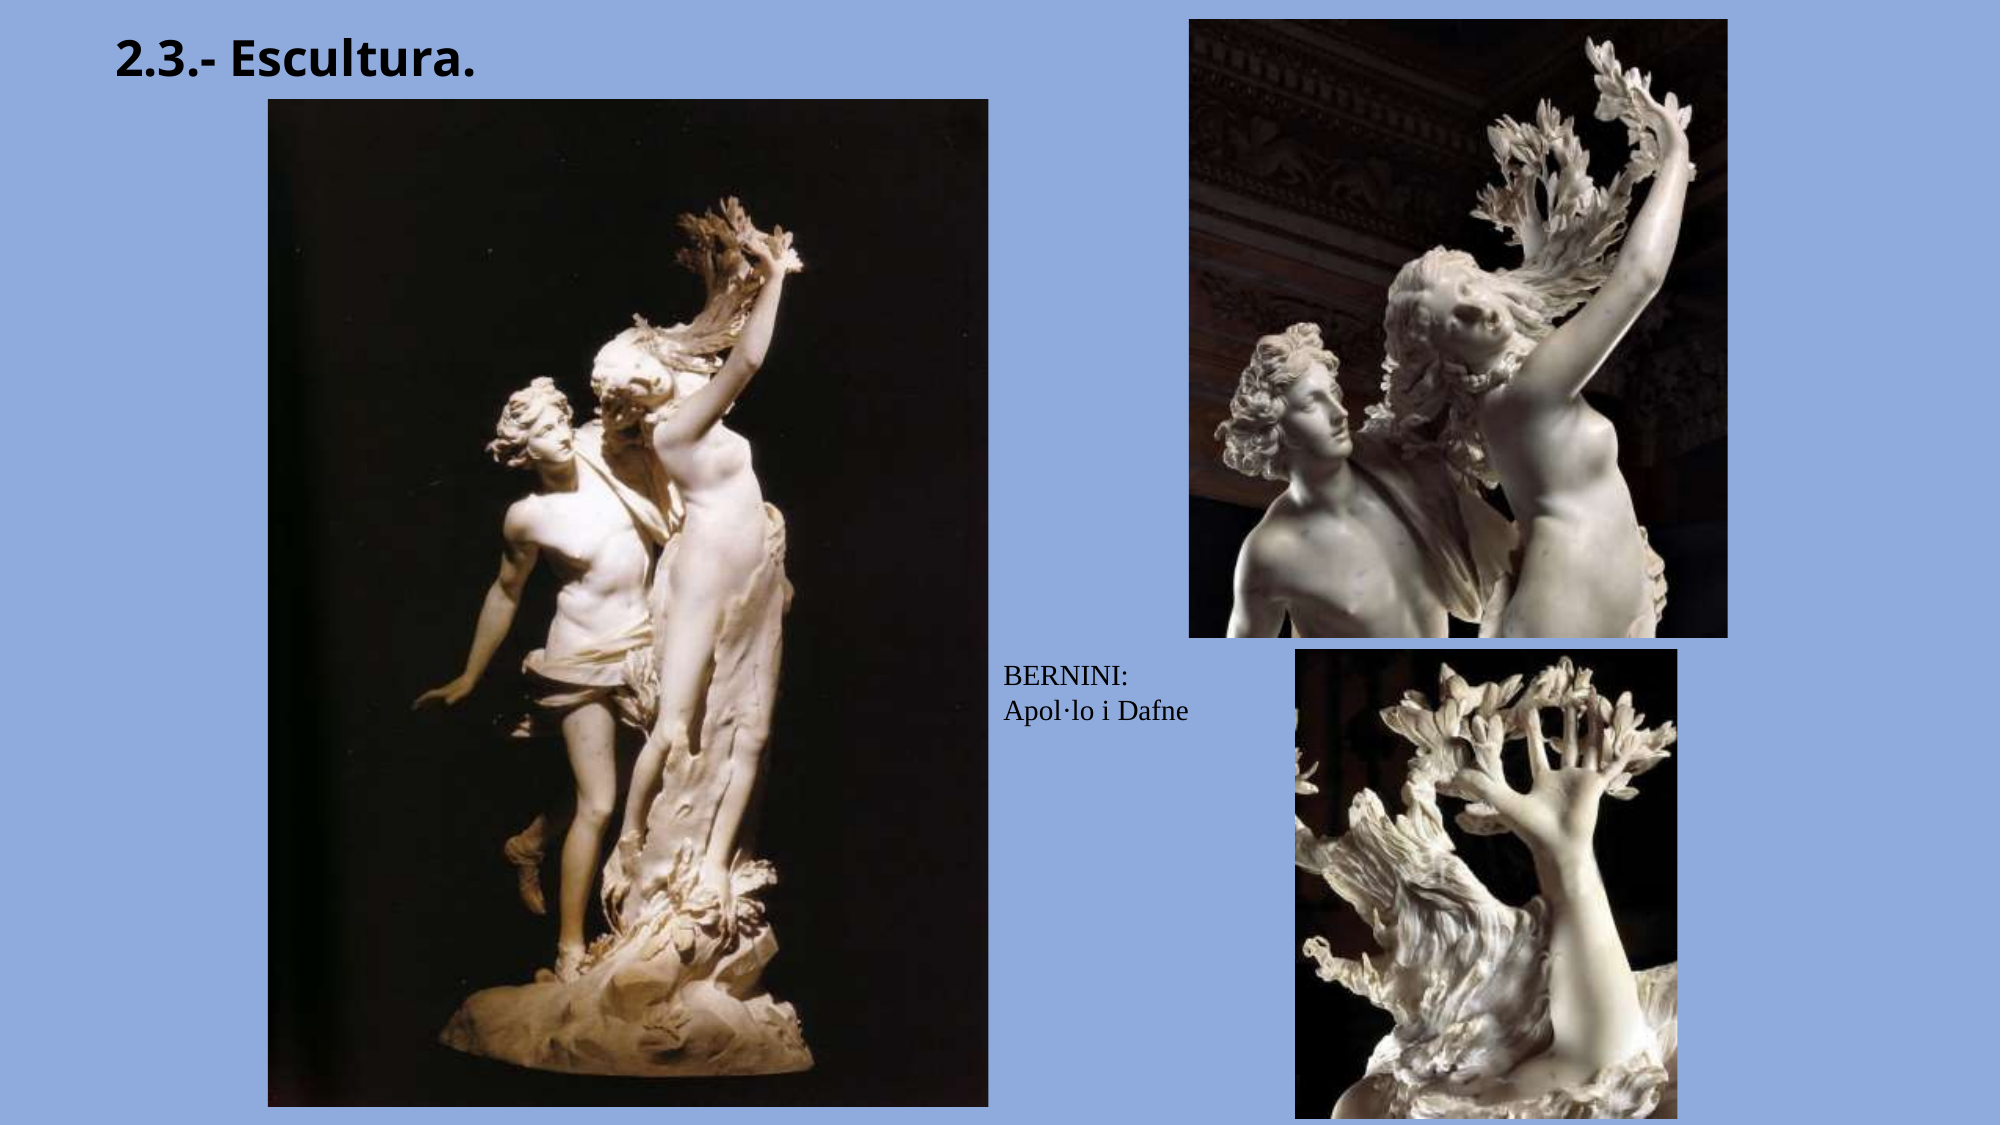

# 2.3.- Escultura.
BERNINI:
Apol·lo i Dafne